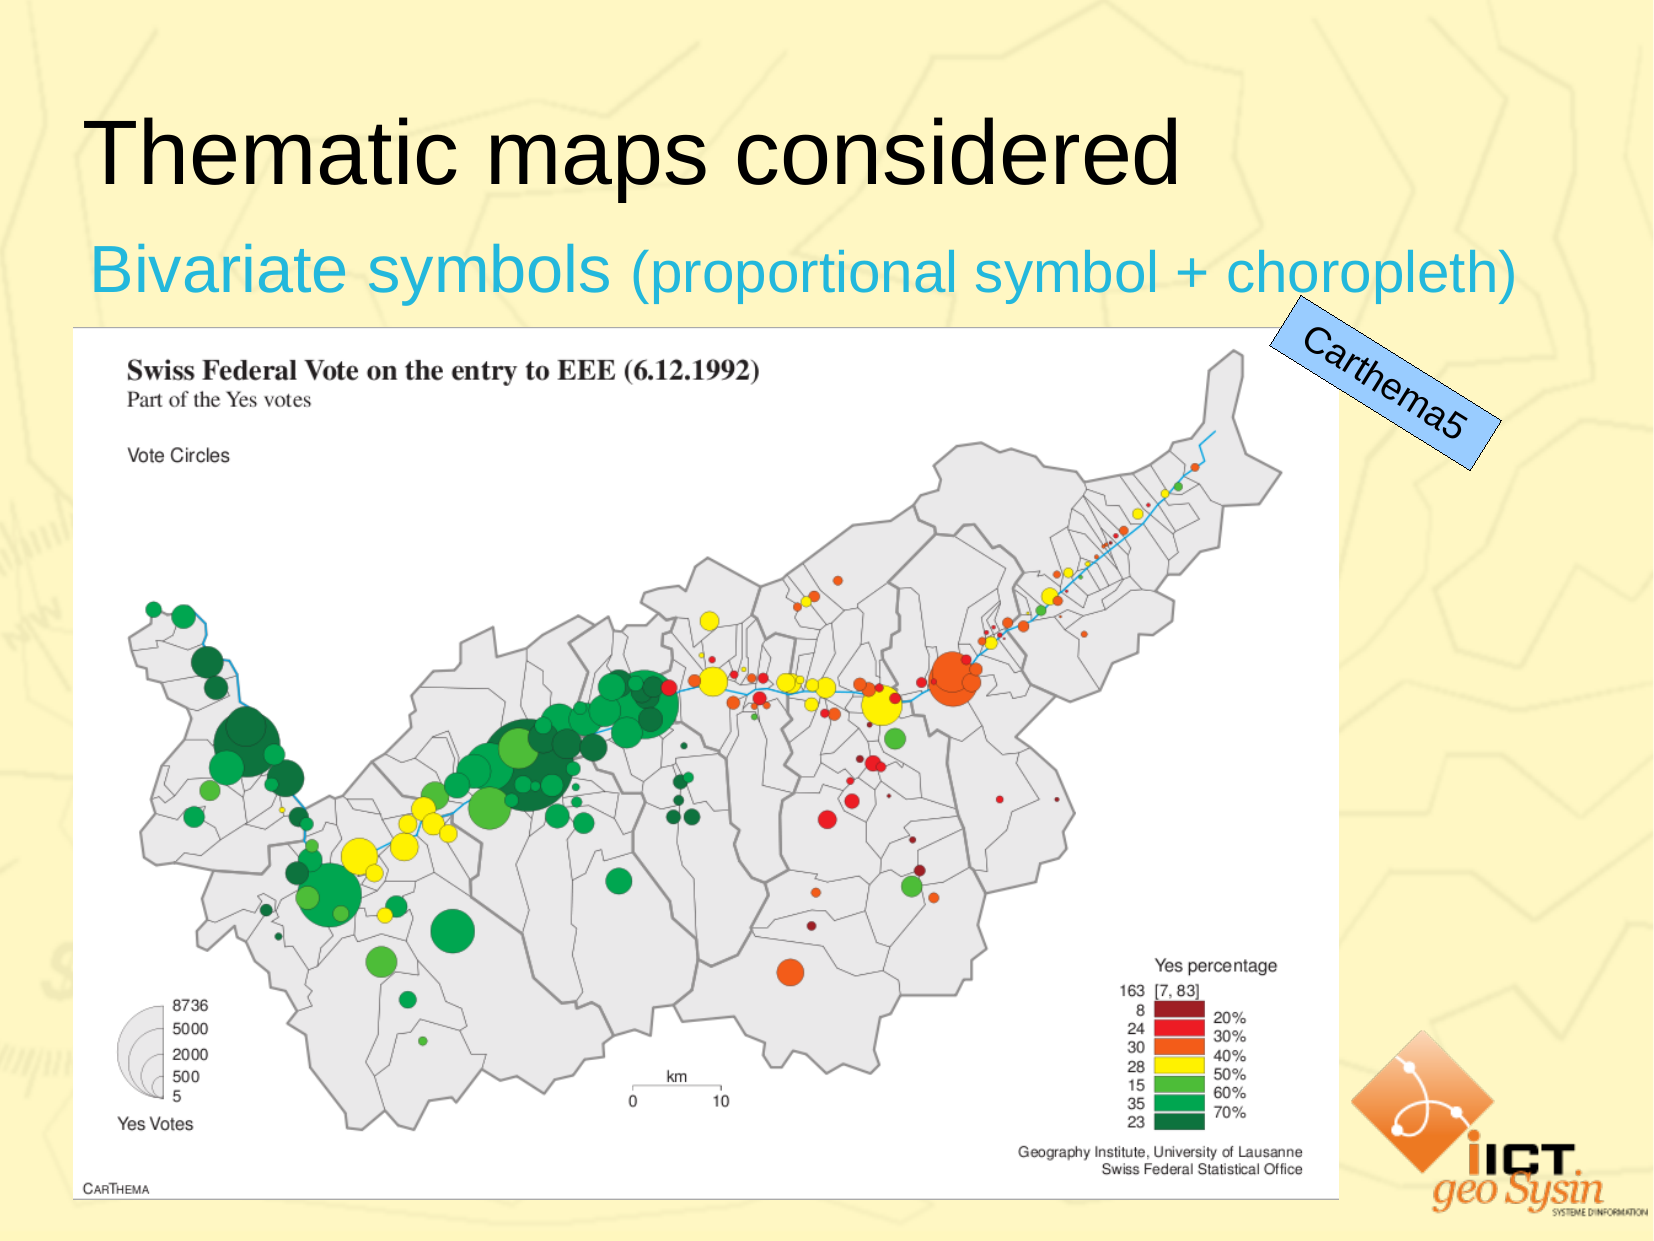

# Thematic maps considered
Bivariate symbols (proportional symbol + choropleth)
Carthema5